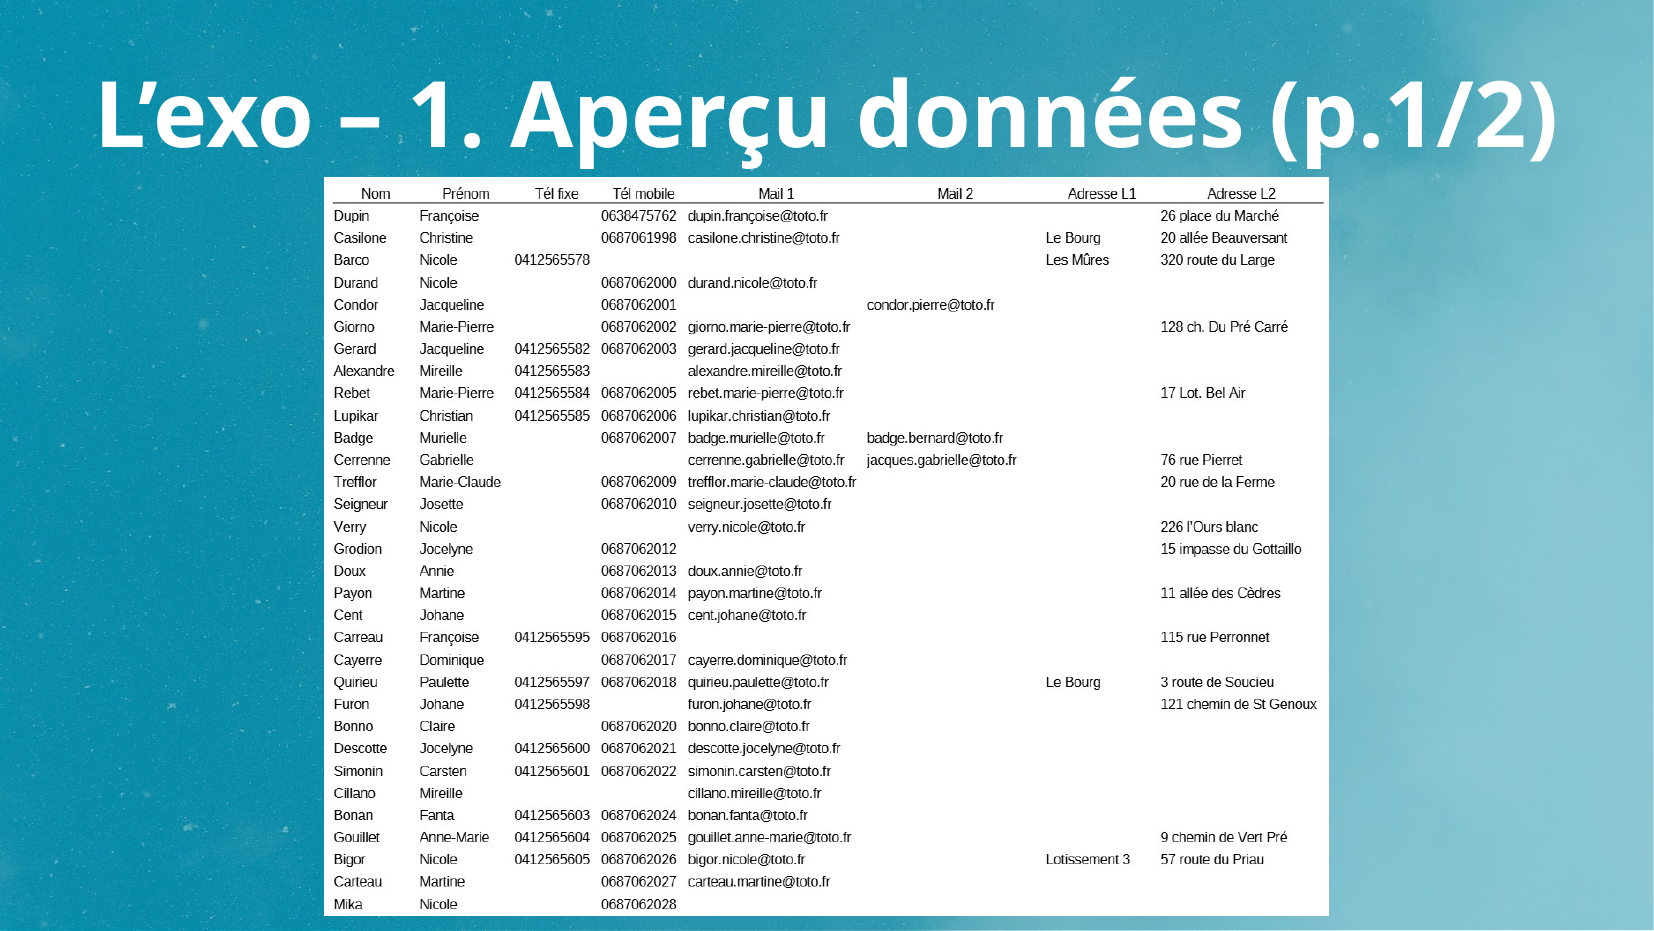

# L’exo – 1. Aperçu données (p.1/2)